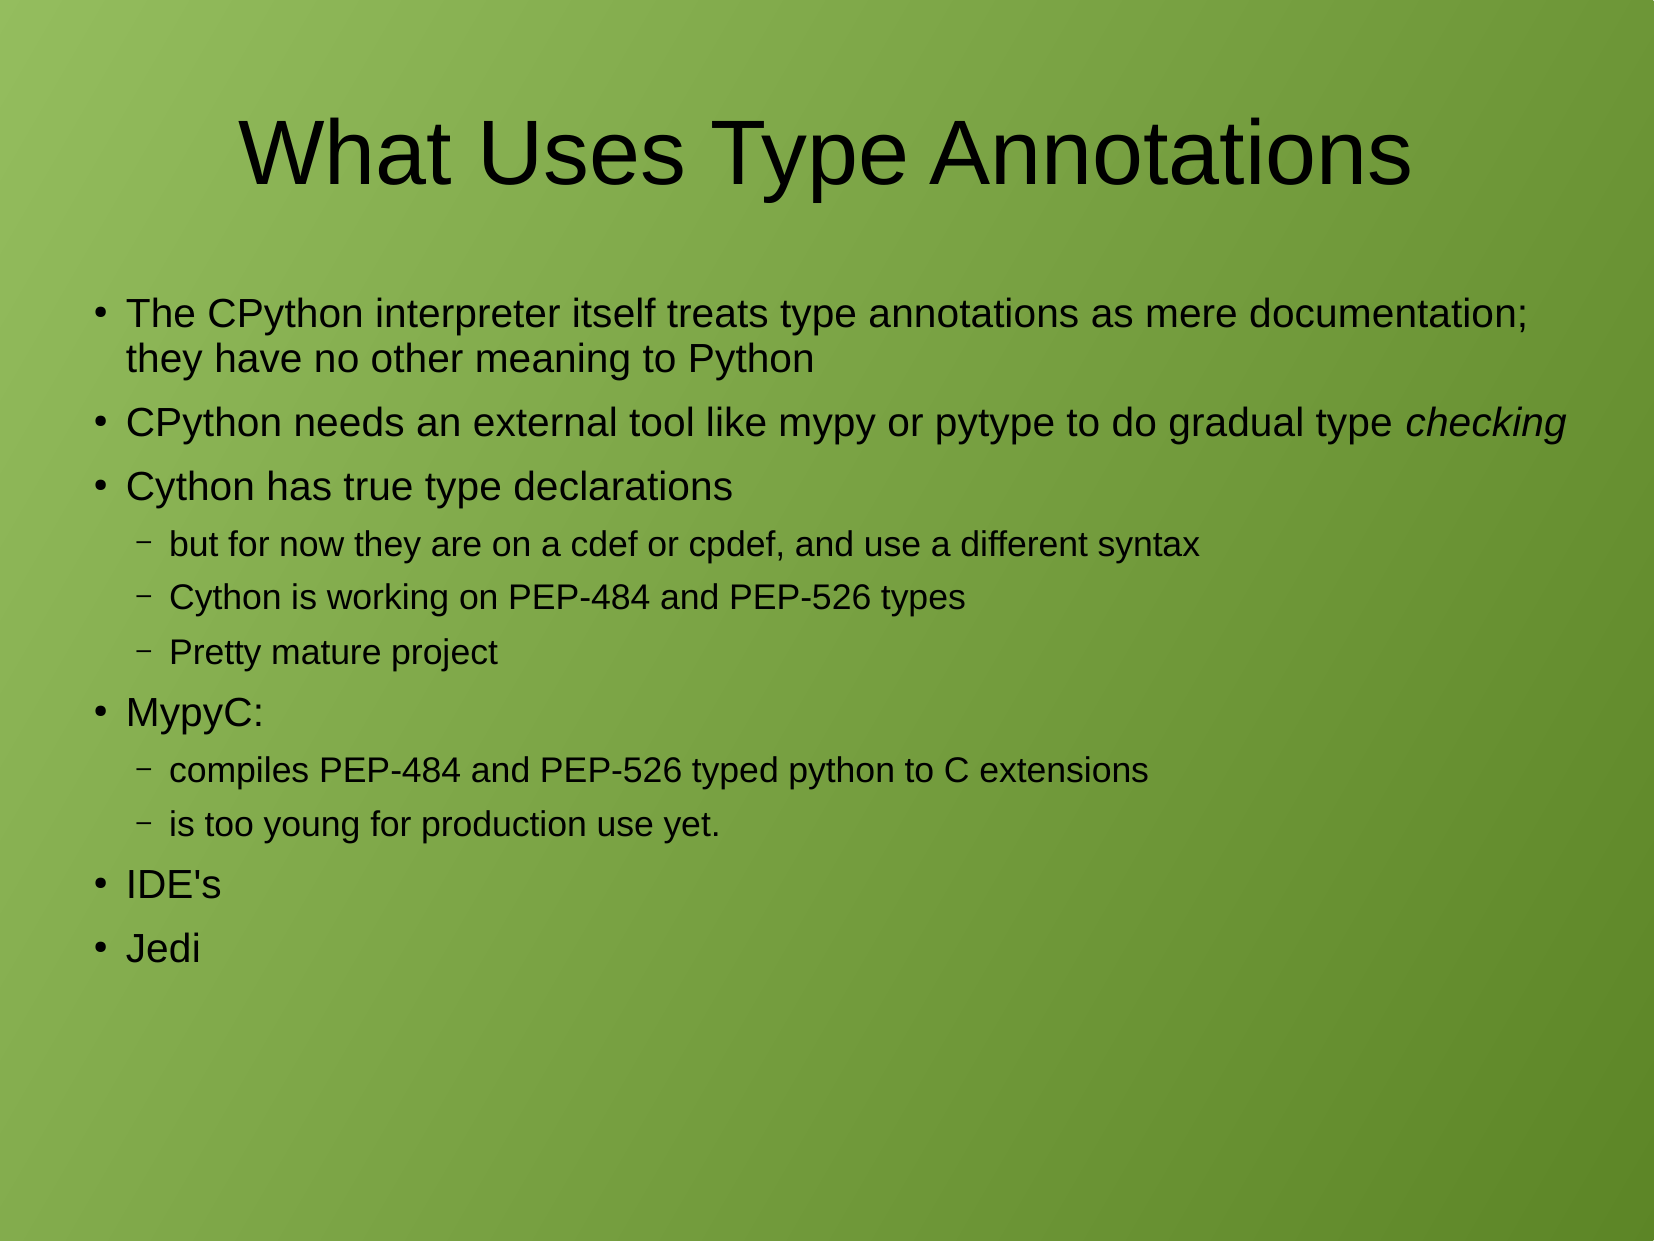

# What Uses Type Annotations
The CPython interpreter itself treats type annotations as mere documentation; they have no other meaning to Python
CPython needs an external tool like mypy or pytype to do gradual type checking
Cython has true type declarations
but for now they are on a cdef or cpdef, and use a different syntax
Cython is working on PEP-484 and PEP-526 types
Pretty mature project
MypyC:
compiles PEP-484 and PEP-526 typed python to C extensions
is too young for production use yet.
IDE's
Jedi